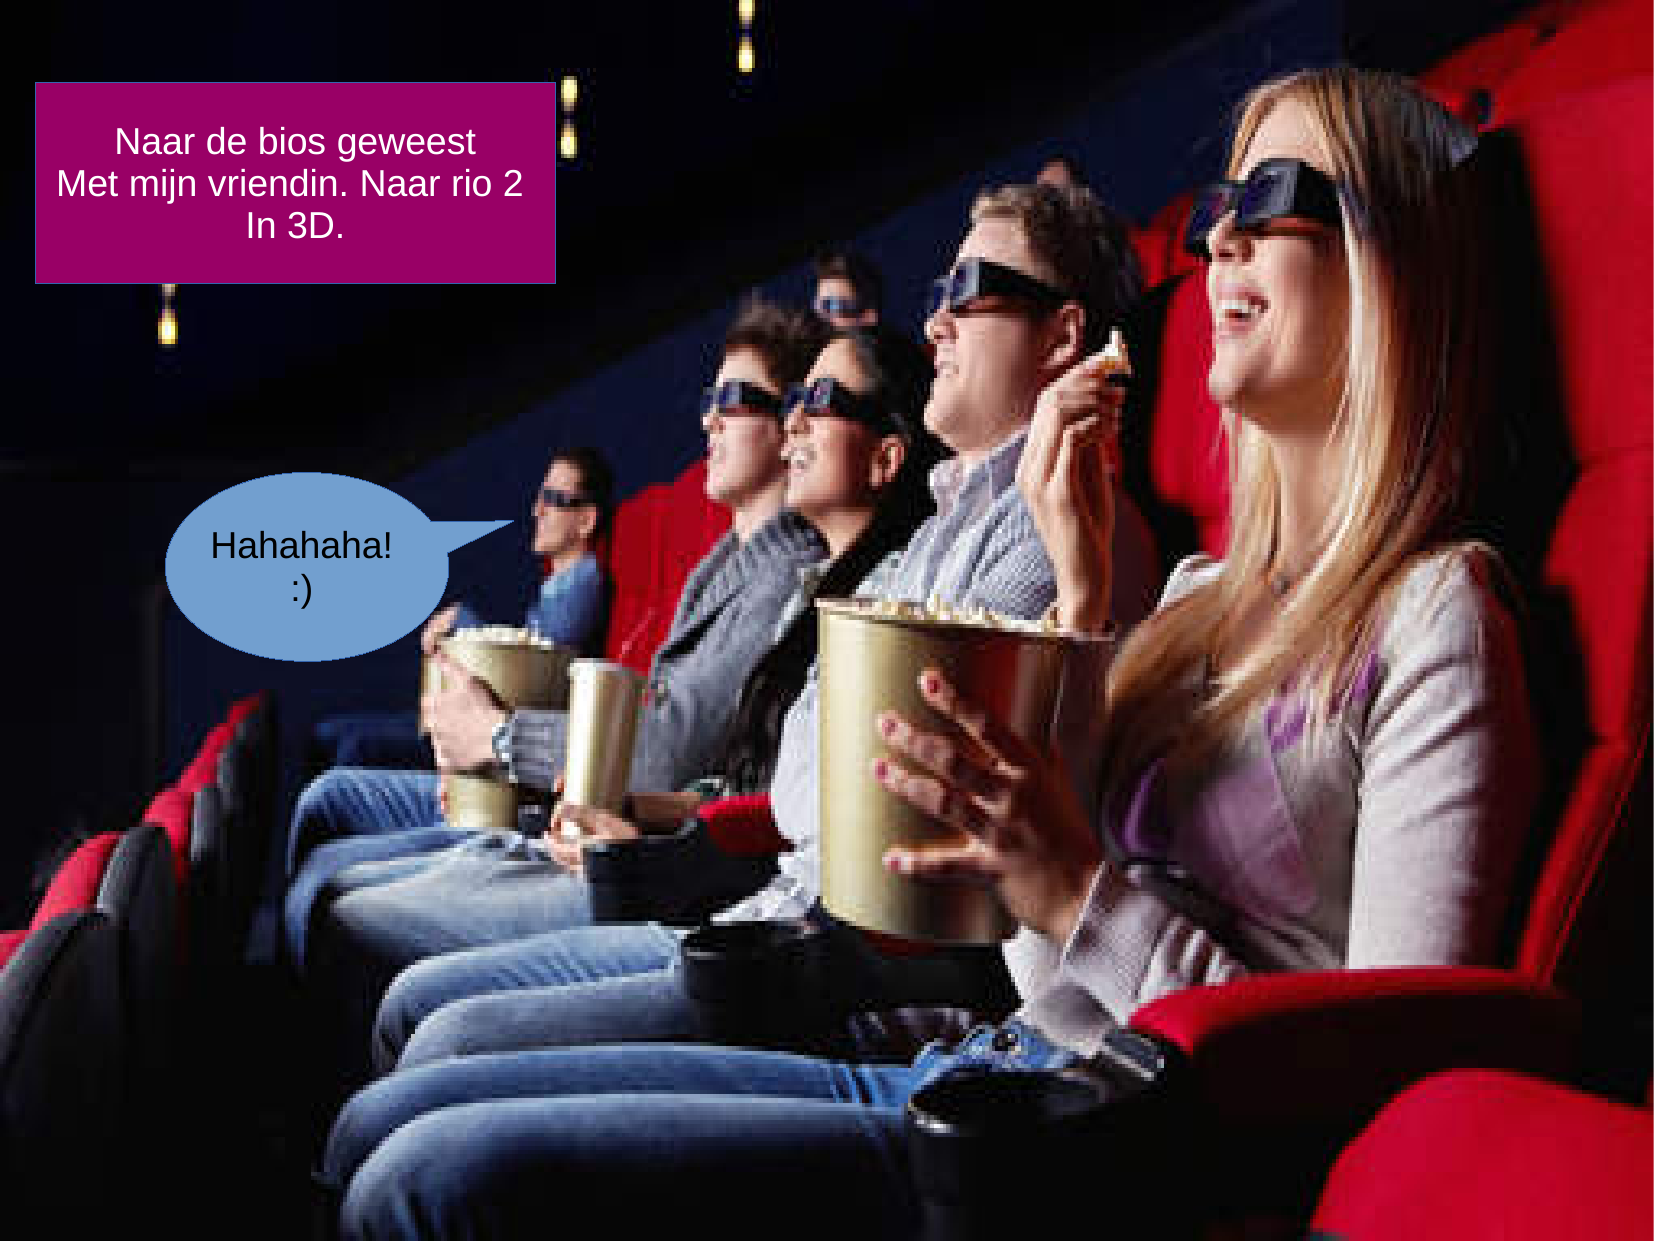

Naar de bios geweest
Met mijn vriendin. Naar rio 2
In 3D.
Hahahaha!
:)